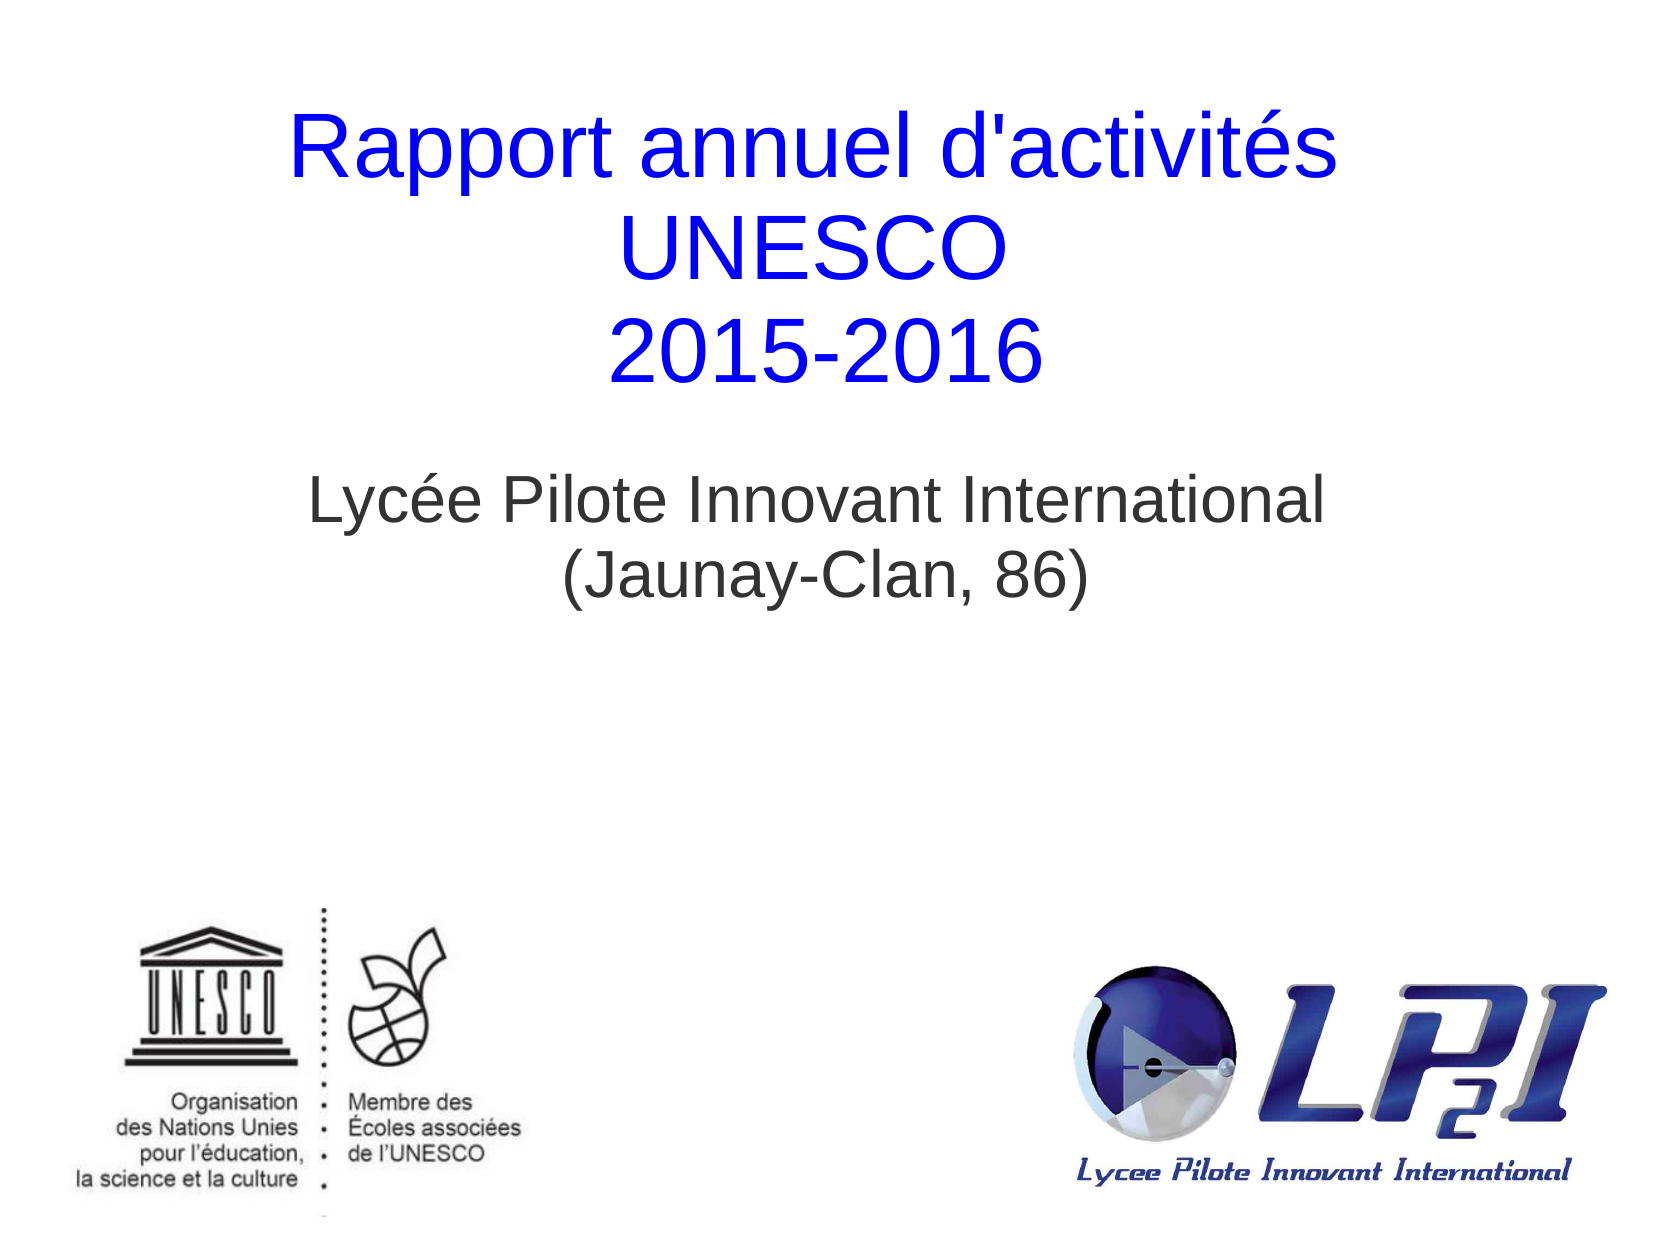

# Rapport annuel d'activités UNESCO 2015-2016
Lycée Pilote Innovant International
(Jaunay-Clan, 86)